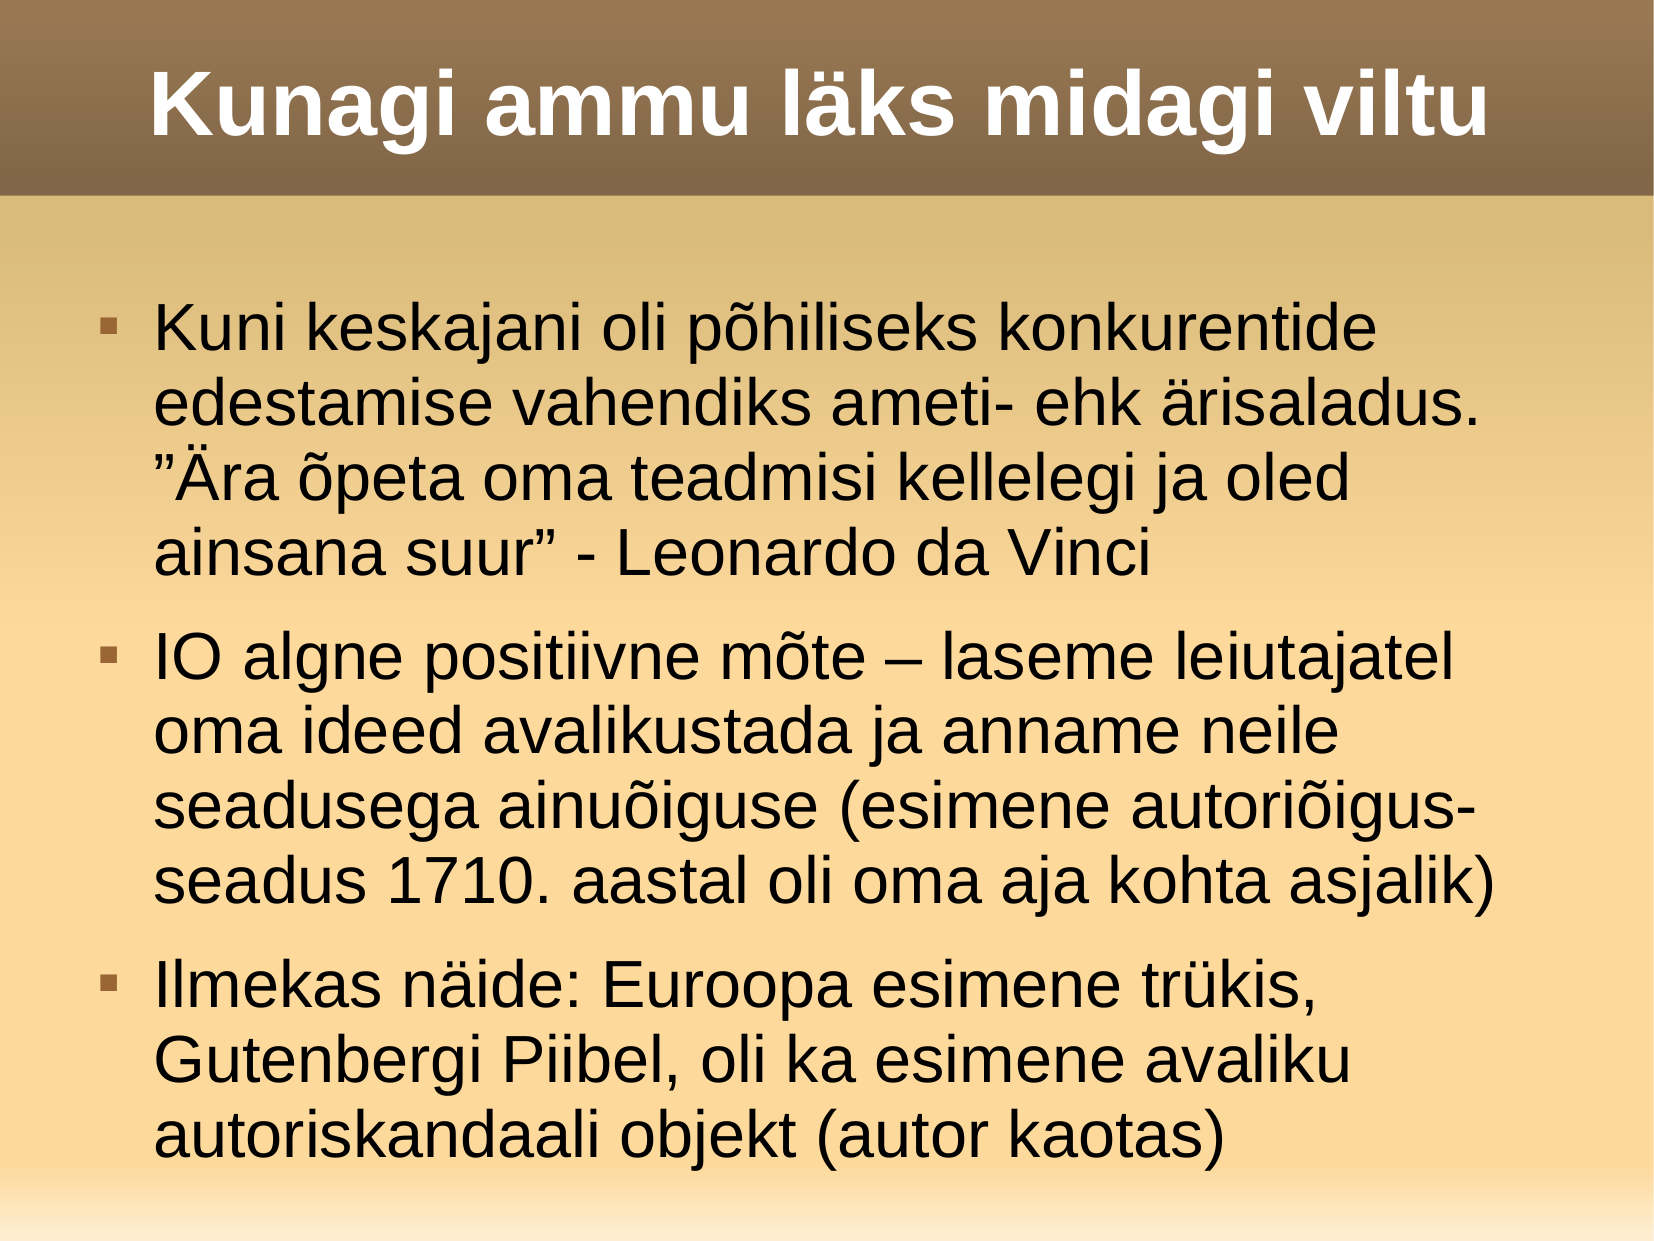

# Kunagi ammu läks midagi viltu
Kuni keskajani oli põhiliseks konkurentide edestamise vahendiks ameti- ehk ärisaladus. ”Ära õpeta oma teadmisi kellelegi ja oled ainsana suur” - Leonardo da Vinci
IO algne positiivne mõte – laseme leiutajatel oma ideed avalikustada ja anname neile seadusega ainuõiguse (esimene autoriõigus-seadus 1710. aastal oli oma aja kohta asjalik)
Ilmekas näide: Euroopa esimene trükis, Gutenbergi Piibel, oli ka esimene avaliku autoriskandaali objekt (autor kaotas)